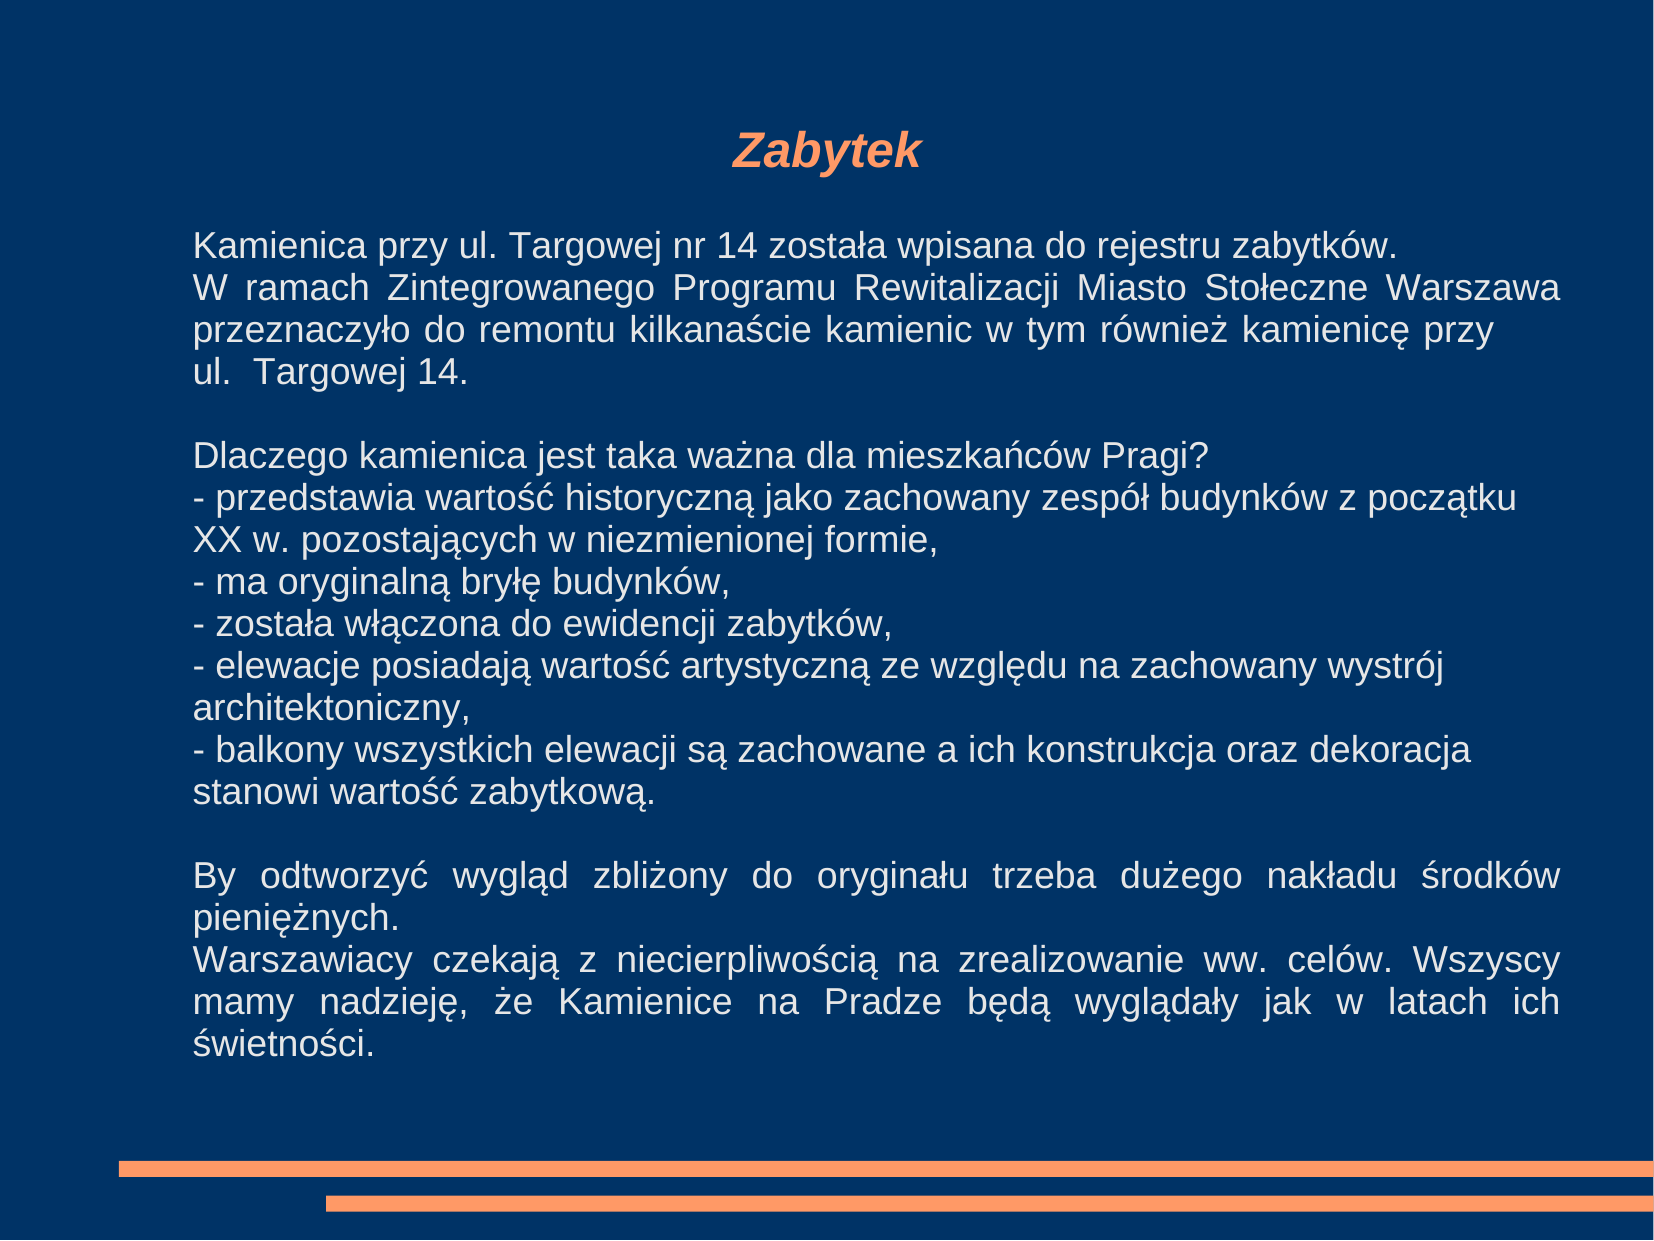

# Zabytek
Kamienica przy ul. Targowej nr 14 została wpisana do rejestru zabytków.
W ramach Zintegrowanego Programu Rewitalizacji Miasto Stołeczne Warszawa przeznaczyło do remontu kilkanaście kamienic w tym również kamienicę przy ul. Targowej 14.
Dlaczego kamienica jest taka ważna dla mieszkańców Pragi?
- przedstawia wartość historyczną jako zachowany zespół budynków z początku XX w. pozostających w niezmienionej formie,
- ma oryginalną bryłę budynków,
- została włączona do ewidencji zabytków,
- elewacje posiadają wartość artystyczną ze względu na zachowany wystrój architektoniczny,
- balkony wszystkich elewacji są zachowane a ich konstrukcja oraz dekoracja stanowi wartość zabytkową.
By odtworzyć wygląd zbliżony do oryginału trzeba dużego nakładu środków pieniężnych.
Warszawiacy czekają z niecierpliwością na zrealizowanie ww. celów. Wszyscy mamy nadzieję, że Kamienice na Pradze będą wyglądały jak w latach ich świetności.